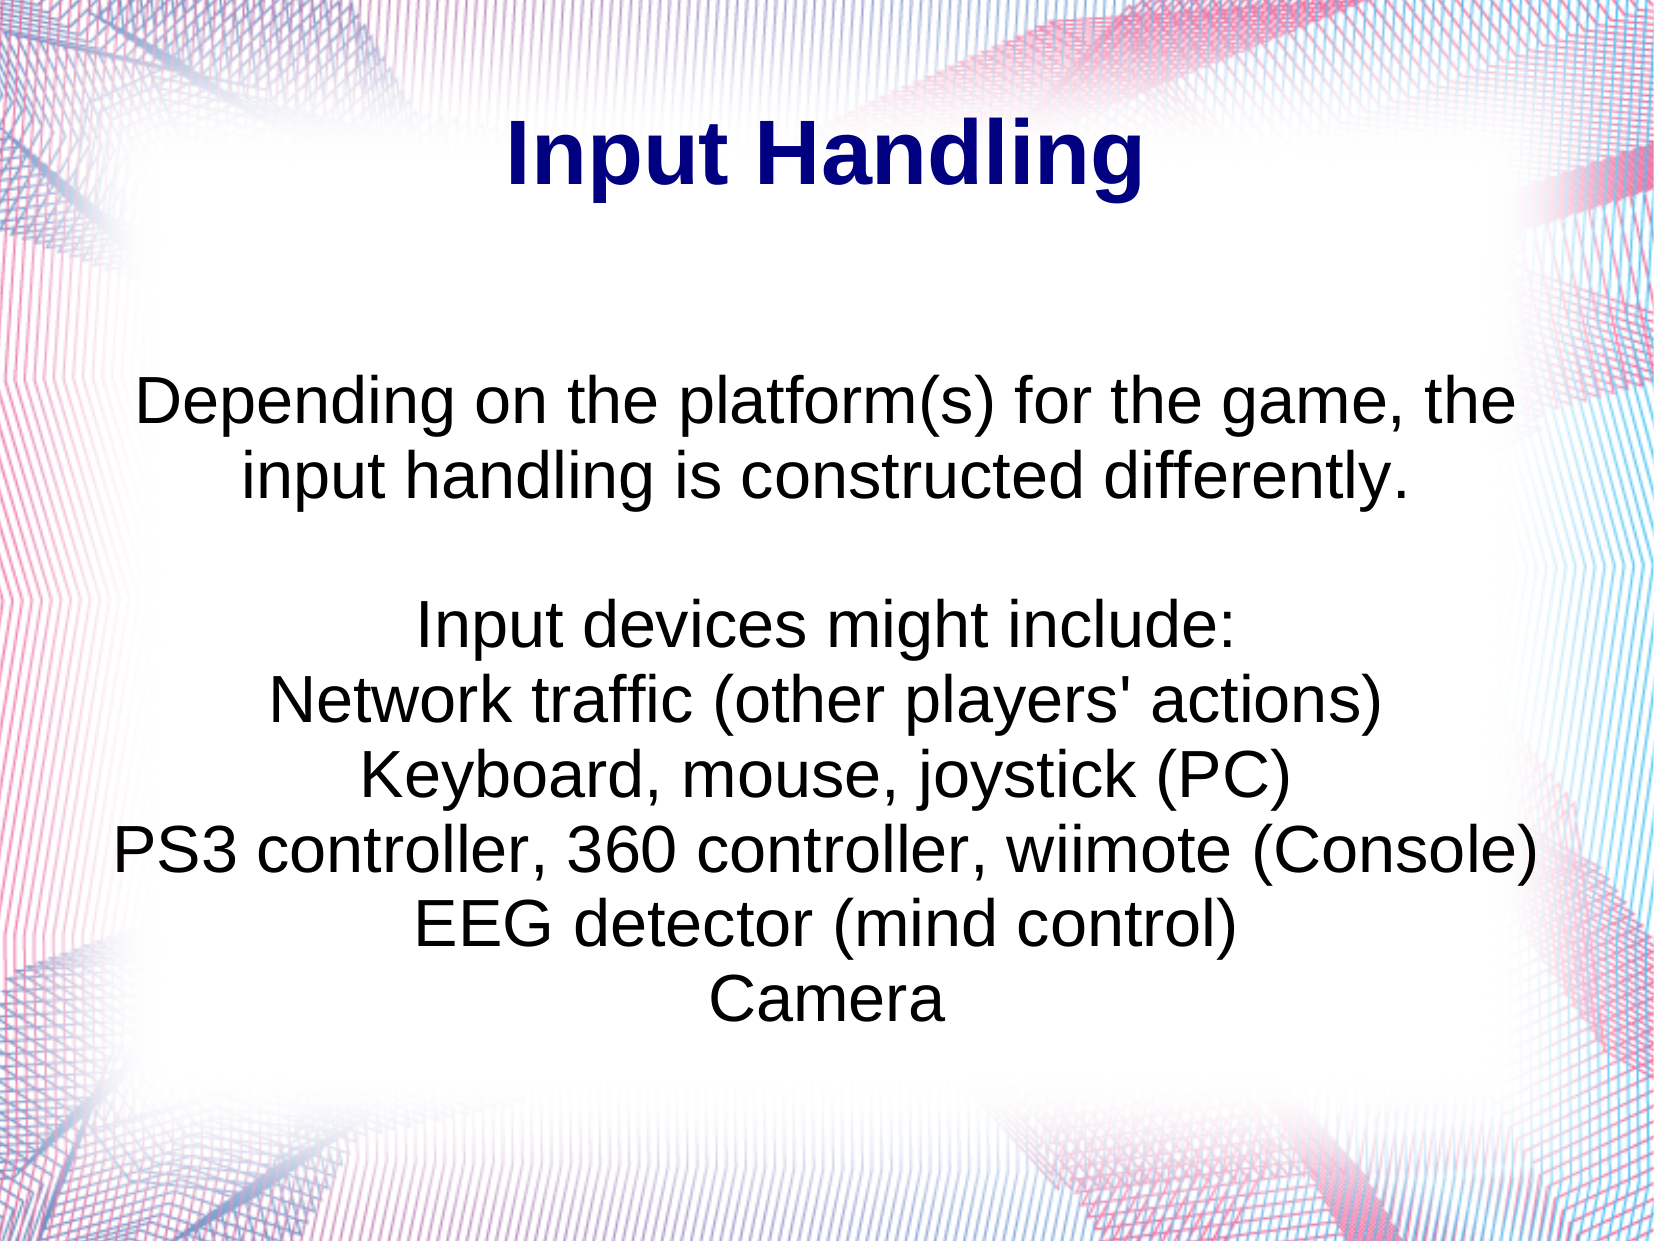

# Input Handling
Depending on the platform(s) for the game, the input handling is constructed differently.
Input devices might include:
Network traffic (other players' actions)
Keyboard, mouse, joystick (PC)
PS3 controller, 360 controller, wiimote (Console)
EEG detector (mind control)
Camera